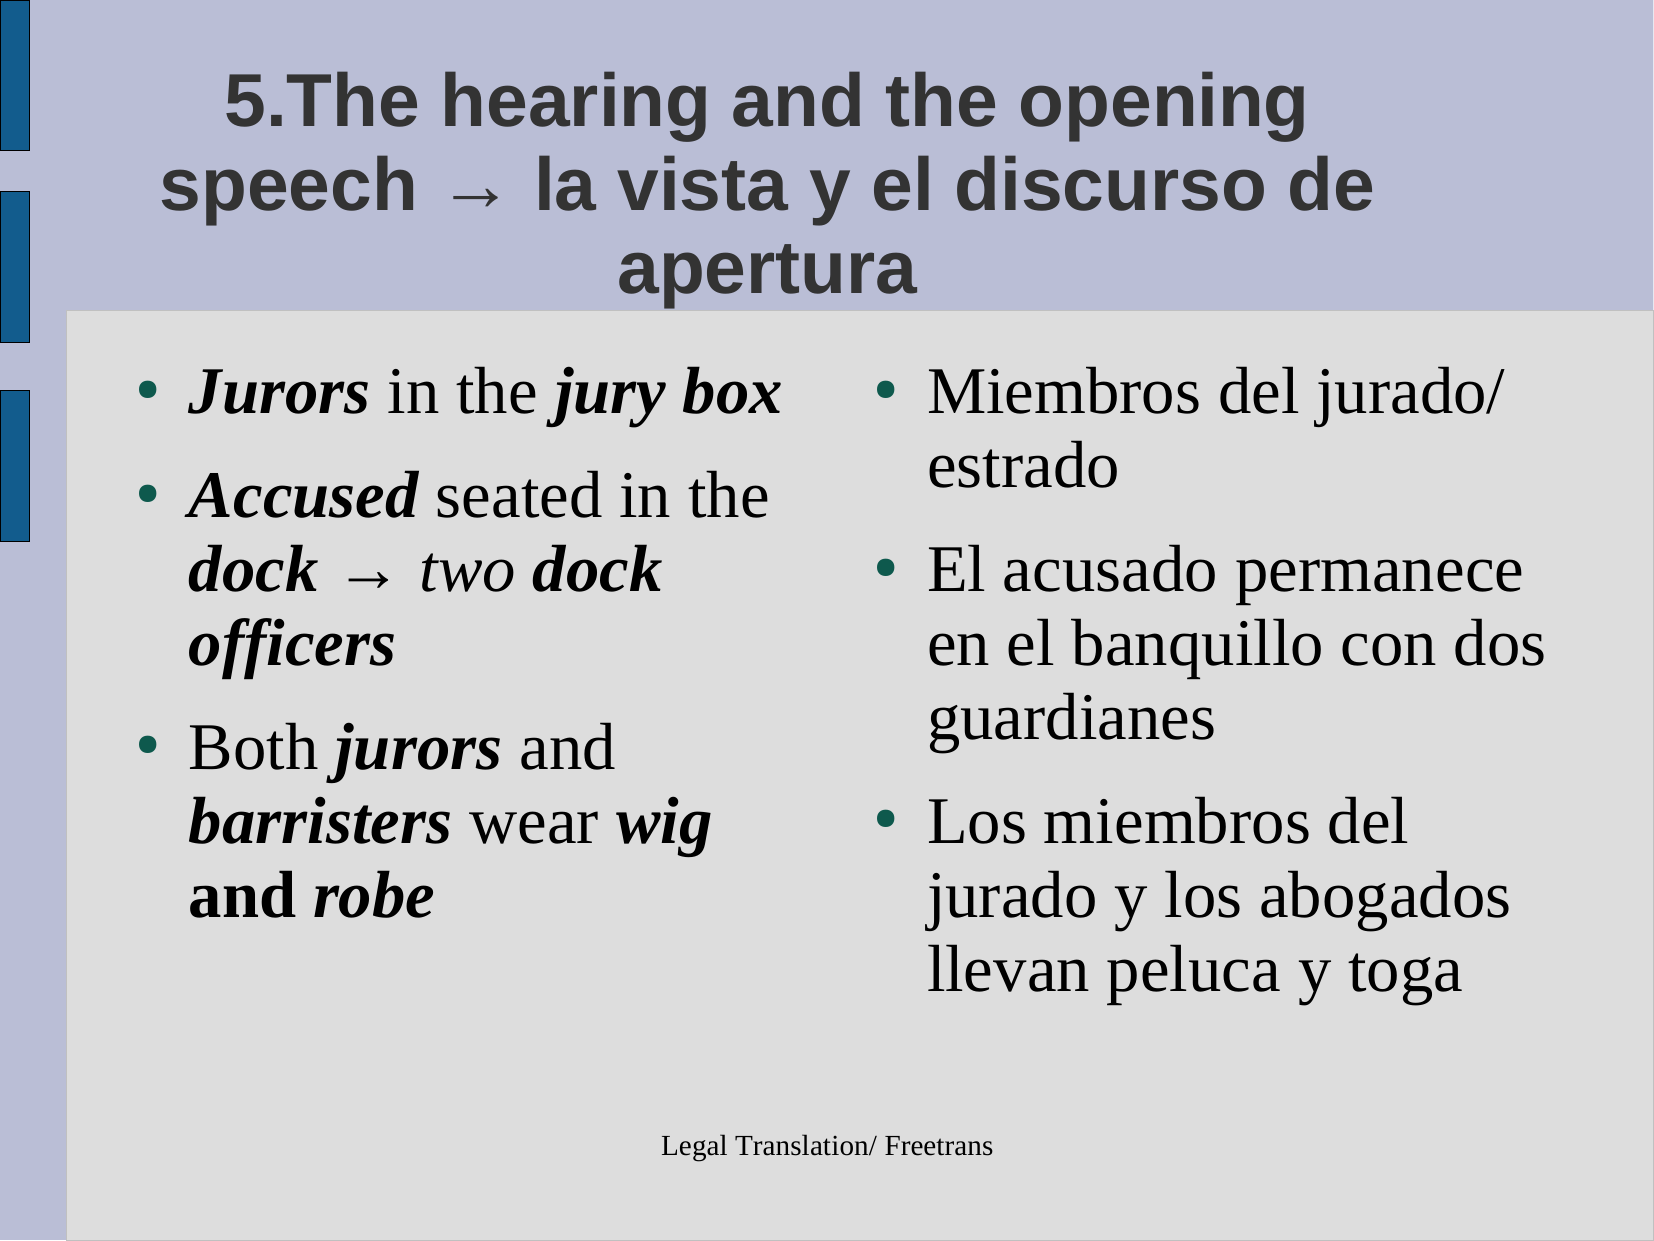

# 5.The hearing and the opening speech → la vista y el discurso de apertura
Jurors in the jury box
Accused seated in the dock → two dock officers
Both jurors and barristers wear wig and robe
Miembros del jurado/ estrado
El acusado permanece en el banquillo con dos guardianes
Los miembros del jurado y los abogados llevan peluca y toga
Legal Translation/ Freetrans